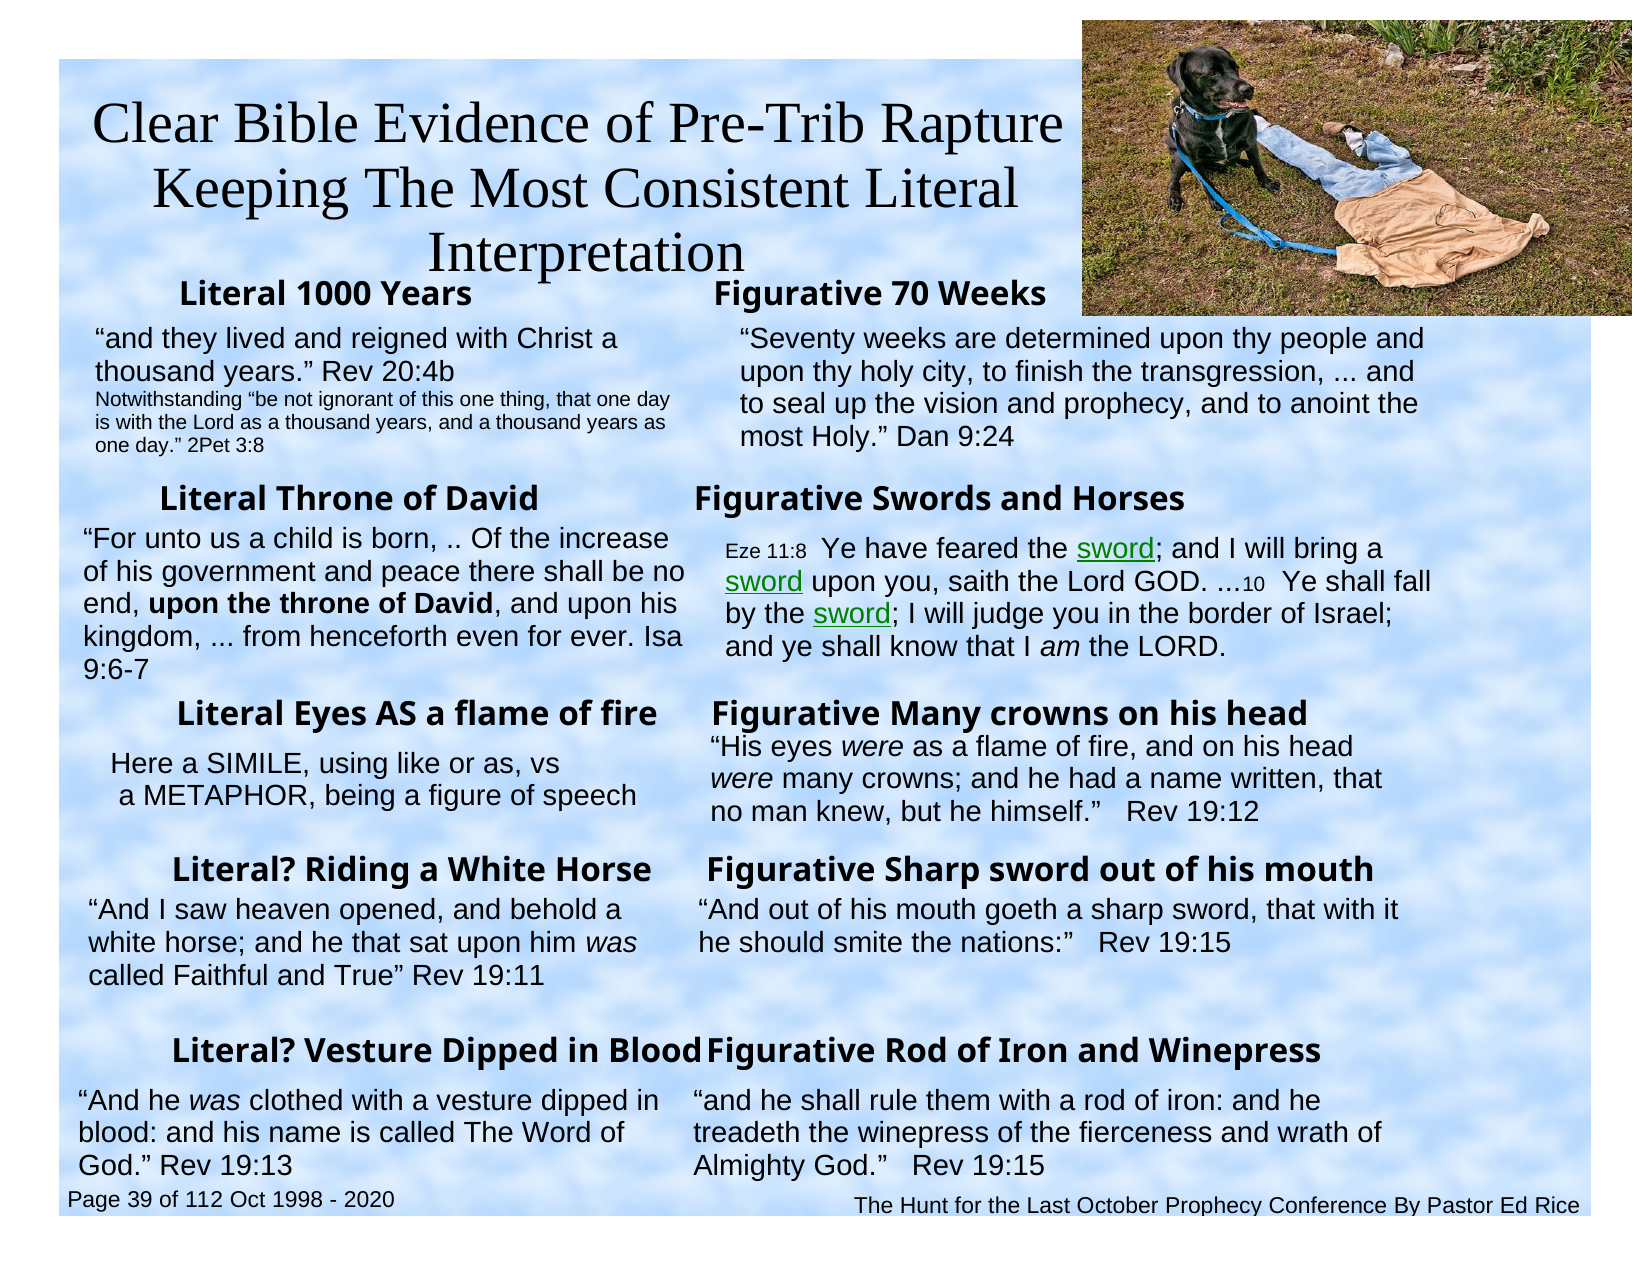

# Clear Bible Evidence of Pre-Trib Rapture Keeping The Most Consistent Literal Interpretation
	Literal 1000 Years	Figurative 70 Weeks
“and they lived and reigned with Christ a thousand years.” Rev 20:4b
Notwithstanding “be not ignorant of this one thing, that one day is with the Lord as a thousand years, and a thousand years as one day.” 2Pet 3:8
“Seventy weeks are determined upon thy people and upon thy holy city, to finish the transgression, ... and to seal up the vision and prophecy, and to anoint the most Holy.” Dan 9:24
	Literal Throne of David	Figurative Swords and Horses
“For unto us a child is born, .. Of the increase of his government and peace there shall be no end, upon the throne of David, and upon his kingdom, ... from henceforth even for ever. Isa 9:6-7
Eze 11:8 Ye have feared the sword; and I will bring a sword upon you, saith the Lord GOD. ...10 Ye shall fall by the sword; I will judge you in the border of Israel; and ye shall know that I am the LORD.
	Literal Eyes AS a flame of fire	Figurative Many crowns on his head
“His eyes were as a flame of fire, and on his head were many crowns; and he had a name written, that no man knew, but he himself.” Rev 19:12
Here a SIMILE, using like or as, vs
 a METAPHOR, being a figure of speech
	Literal? Riding a White Horse	Figurative Sharp sword out of his mouth
“And I saw heaven opened, and behold a white horse; and he that sat upon him was called Faithful and True” Rev 19:11
“And out of his mouth goeth a sharp sword, that with it he should smite the nations:” Rev 19:15
	Literal? Vesture Dipped in Blood	Figurative Rod of Iron and Winepress
“and he shall rule them with a rod of iron: and he treadeth the winepress of the fierceness and wrath of Almighty God.” Rev 19:15
“And he was clothed with a vesture dipped in blood: and his name is called The Word of God.” Rev 19:13